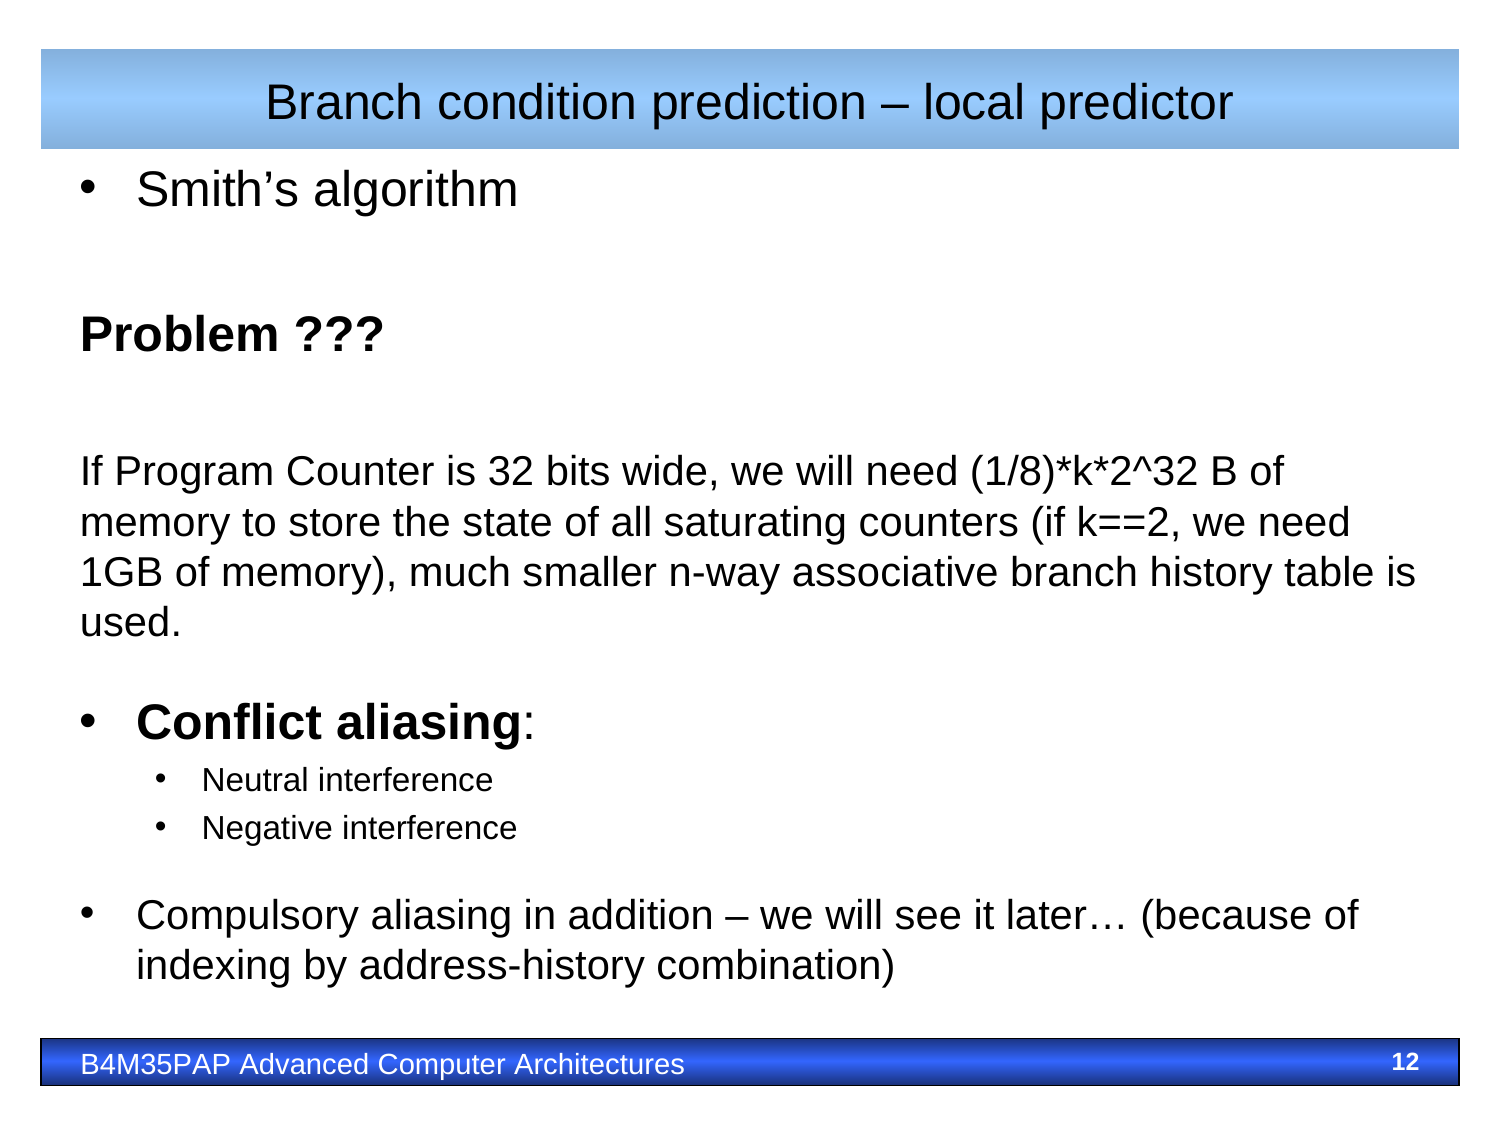

# Branch condition prediction – local predictor
Smith’s algorithm
Problem ???
If Program Counter is 32 bits wide, we will need (1/8)*k*2^32 B of memory to store the state of all saturating counters (if k==2, we need 1GB of memory), much smaller n-way associative branch history table is used.
Conflict aliasing:
Neutral interference
Negative interference
Compulsory aliasing in addition – we will see it later… (because of indexing by address-history combination)